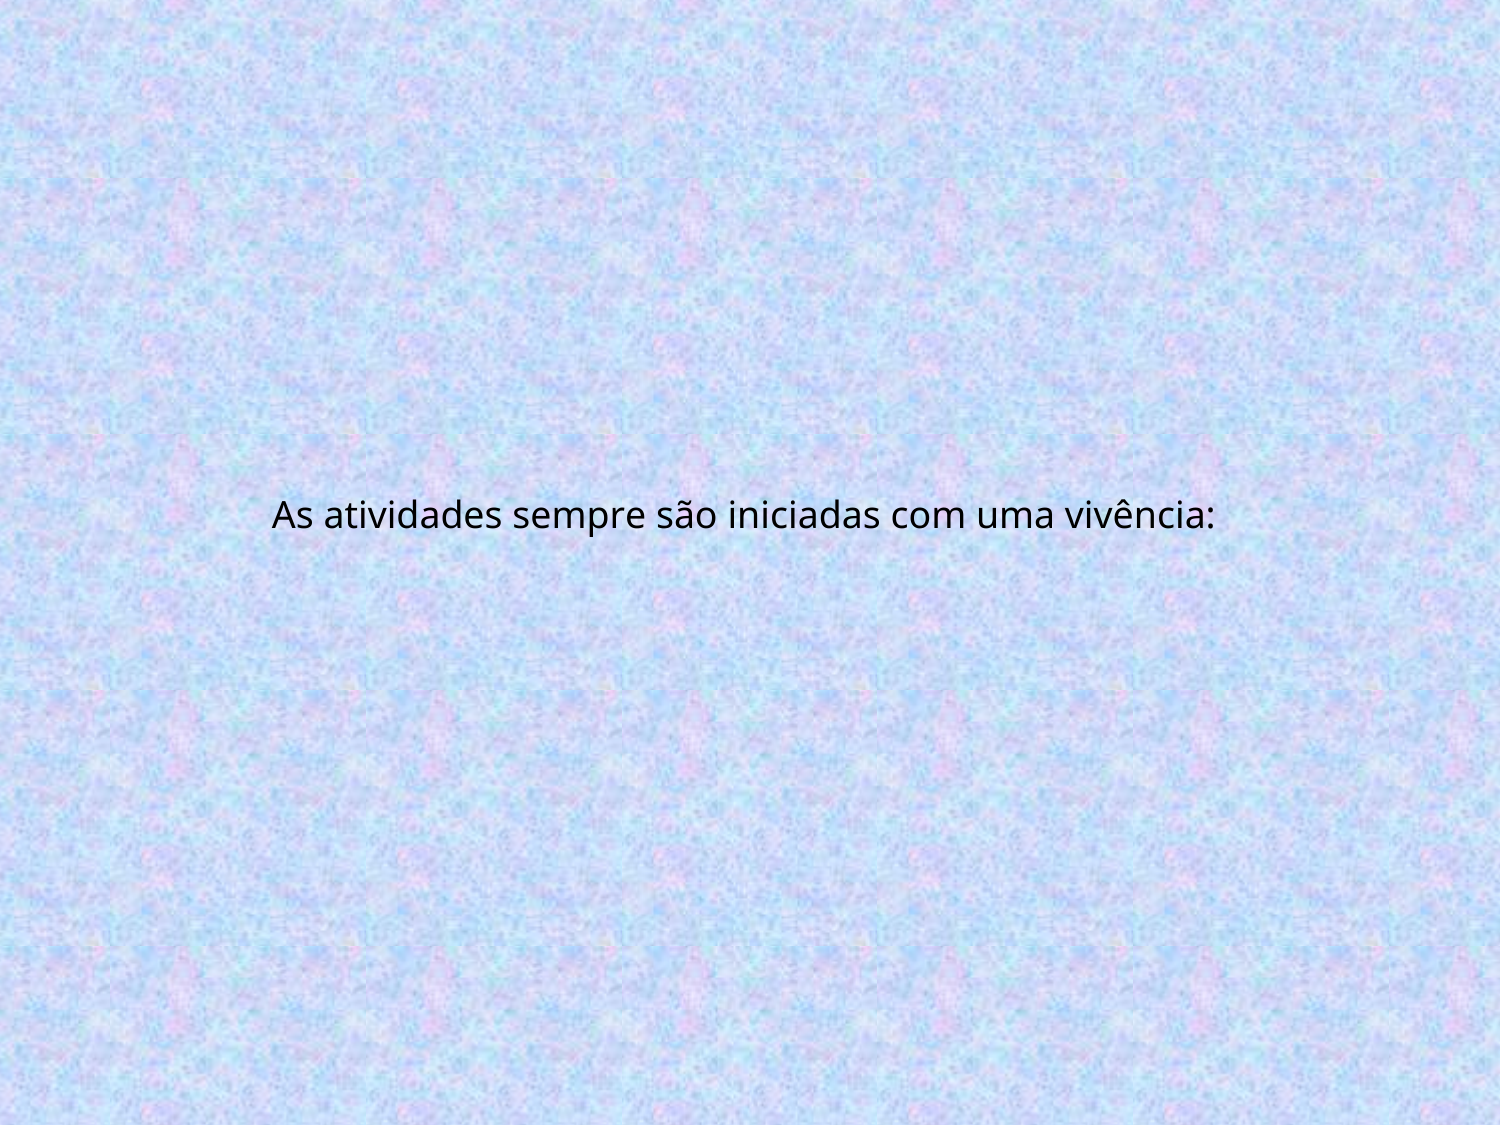

As atividades sempre são iniciadas com uma vivência: